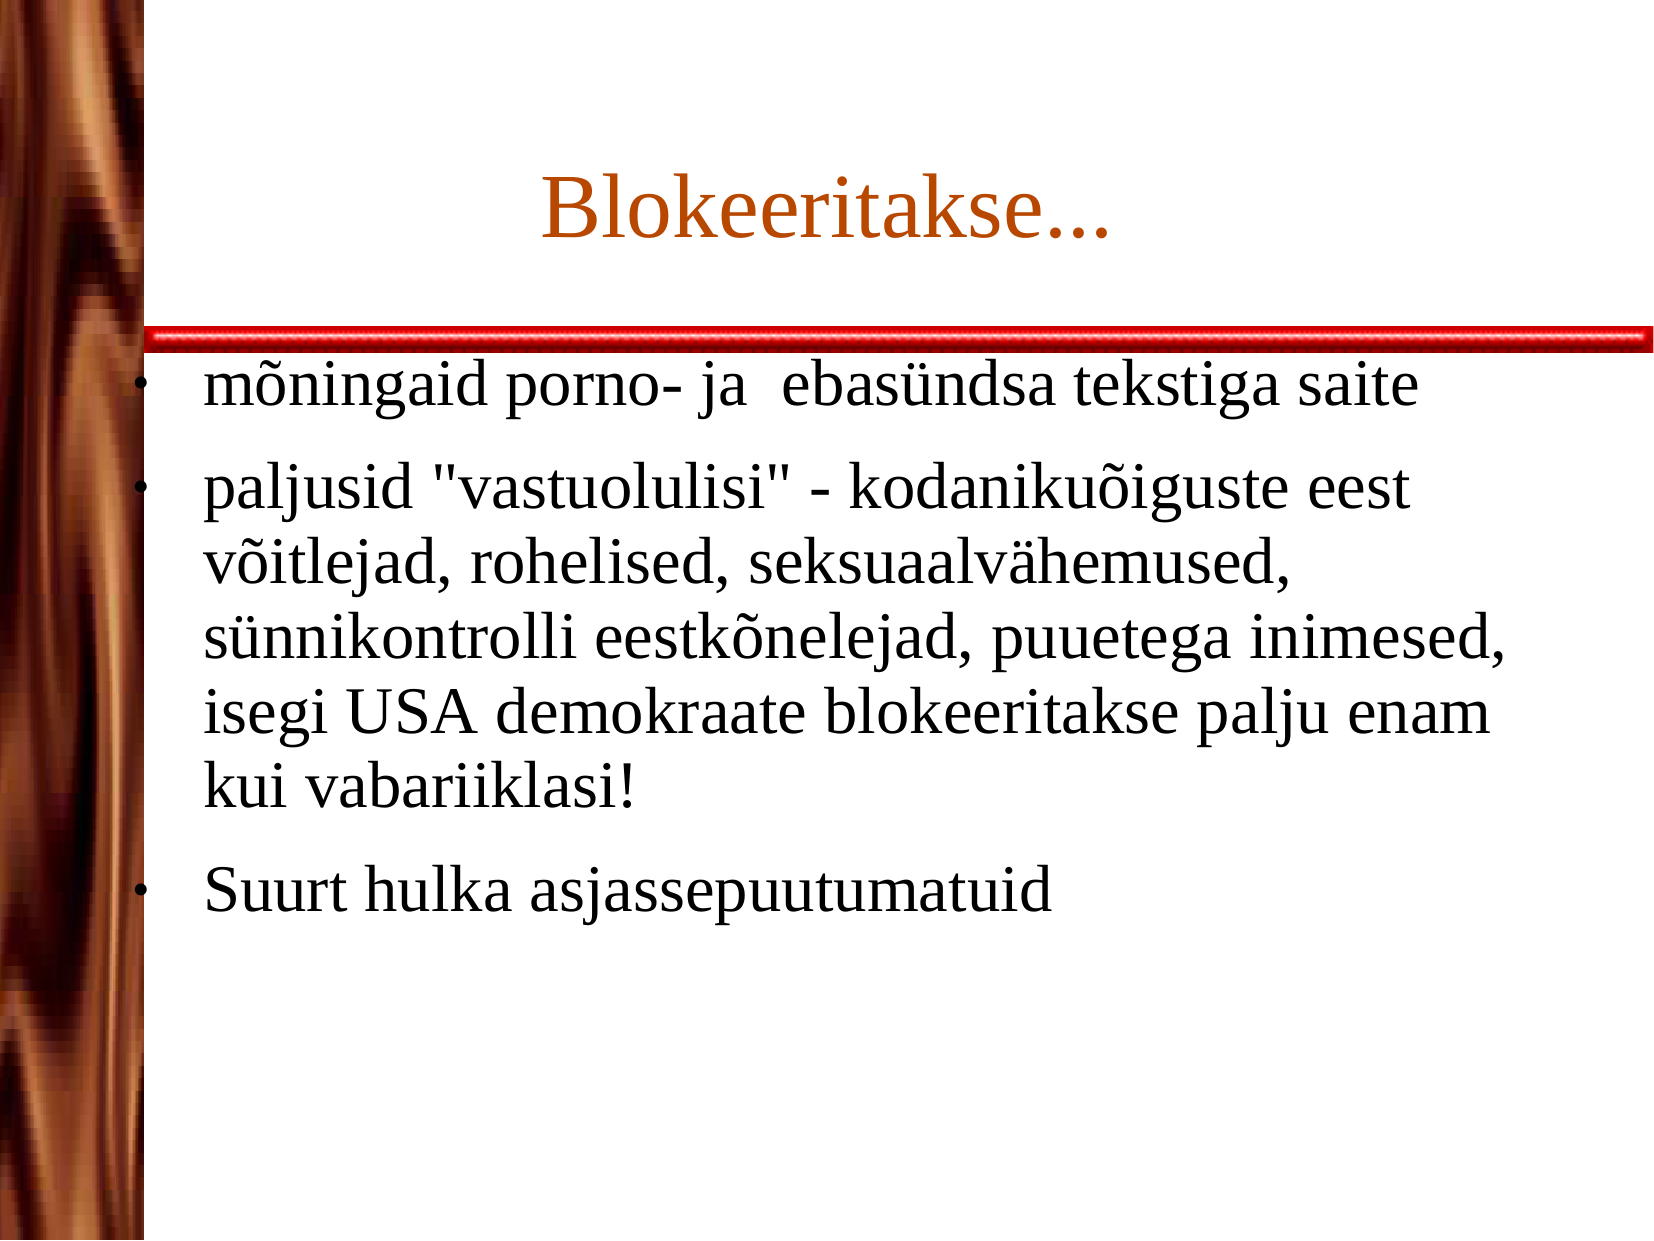

# Blokeeritakse...
mõningaid porno- ja ebasündsa tekstiga saite
paljusid "vastuolulisi" - kodanikuõiguste eest võitlejad, rohelised, seksuaalvähemused, sünnikontrolli eestkõnelejad, puuetega inimesed, isegi USA demokraate blokeeritakse palju enam kui vabariiklasi!
Suurt hulka asjassepuutumatuid